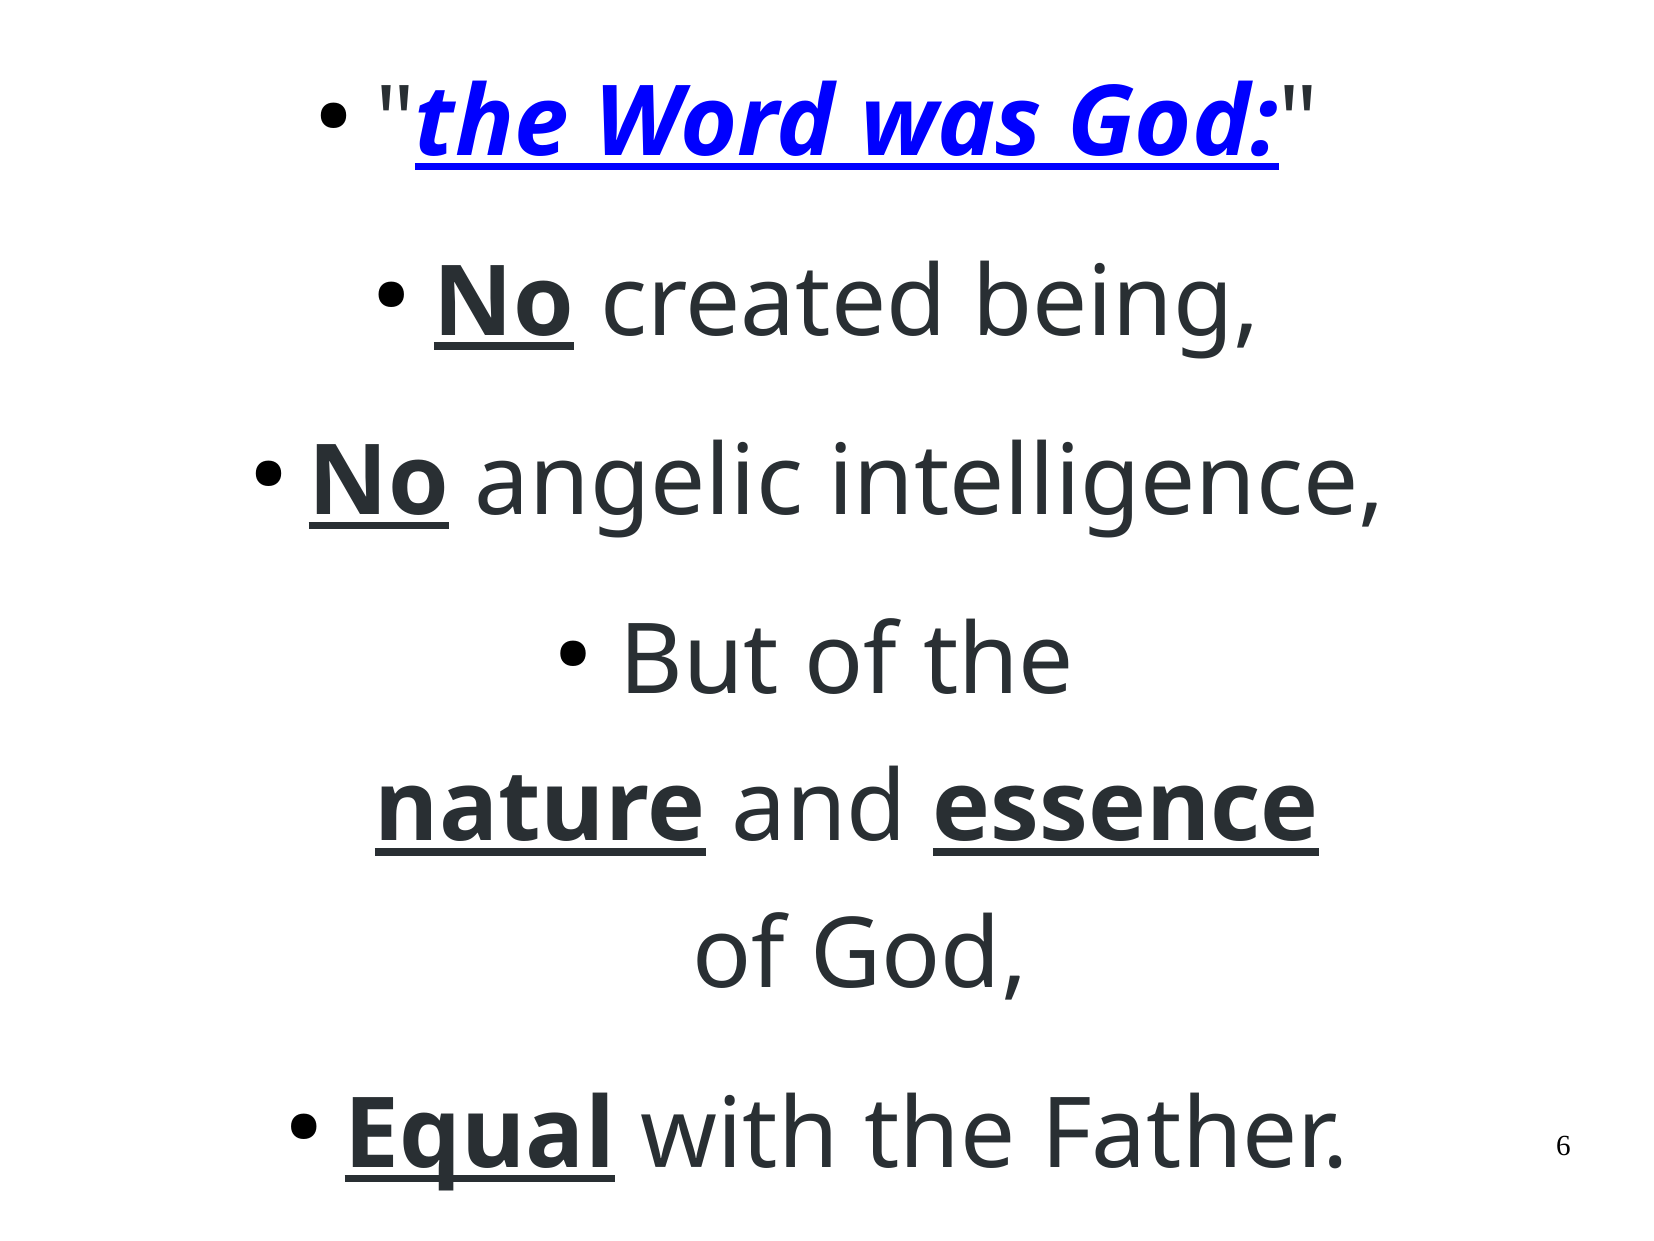

# "the Word was God:"
No created being,
No angelic intelligence,
But of the
nature and essence
of God,
Equal with the Father.
6